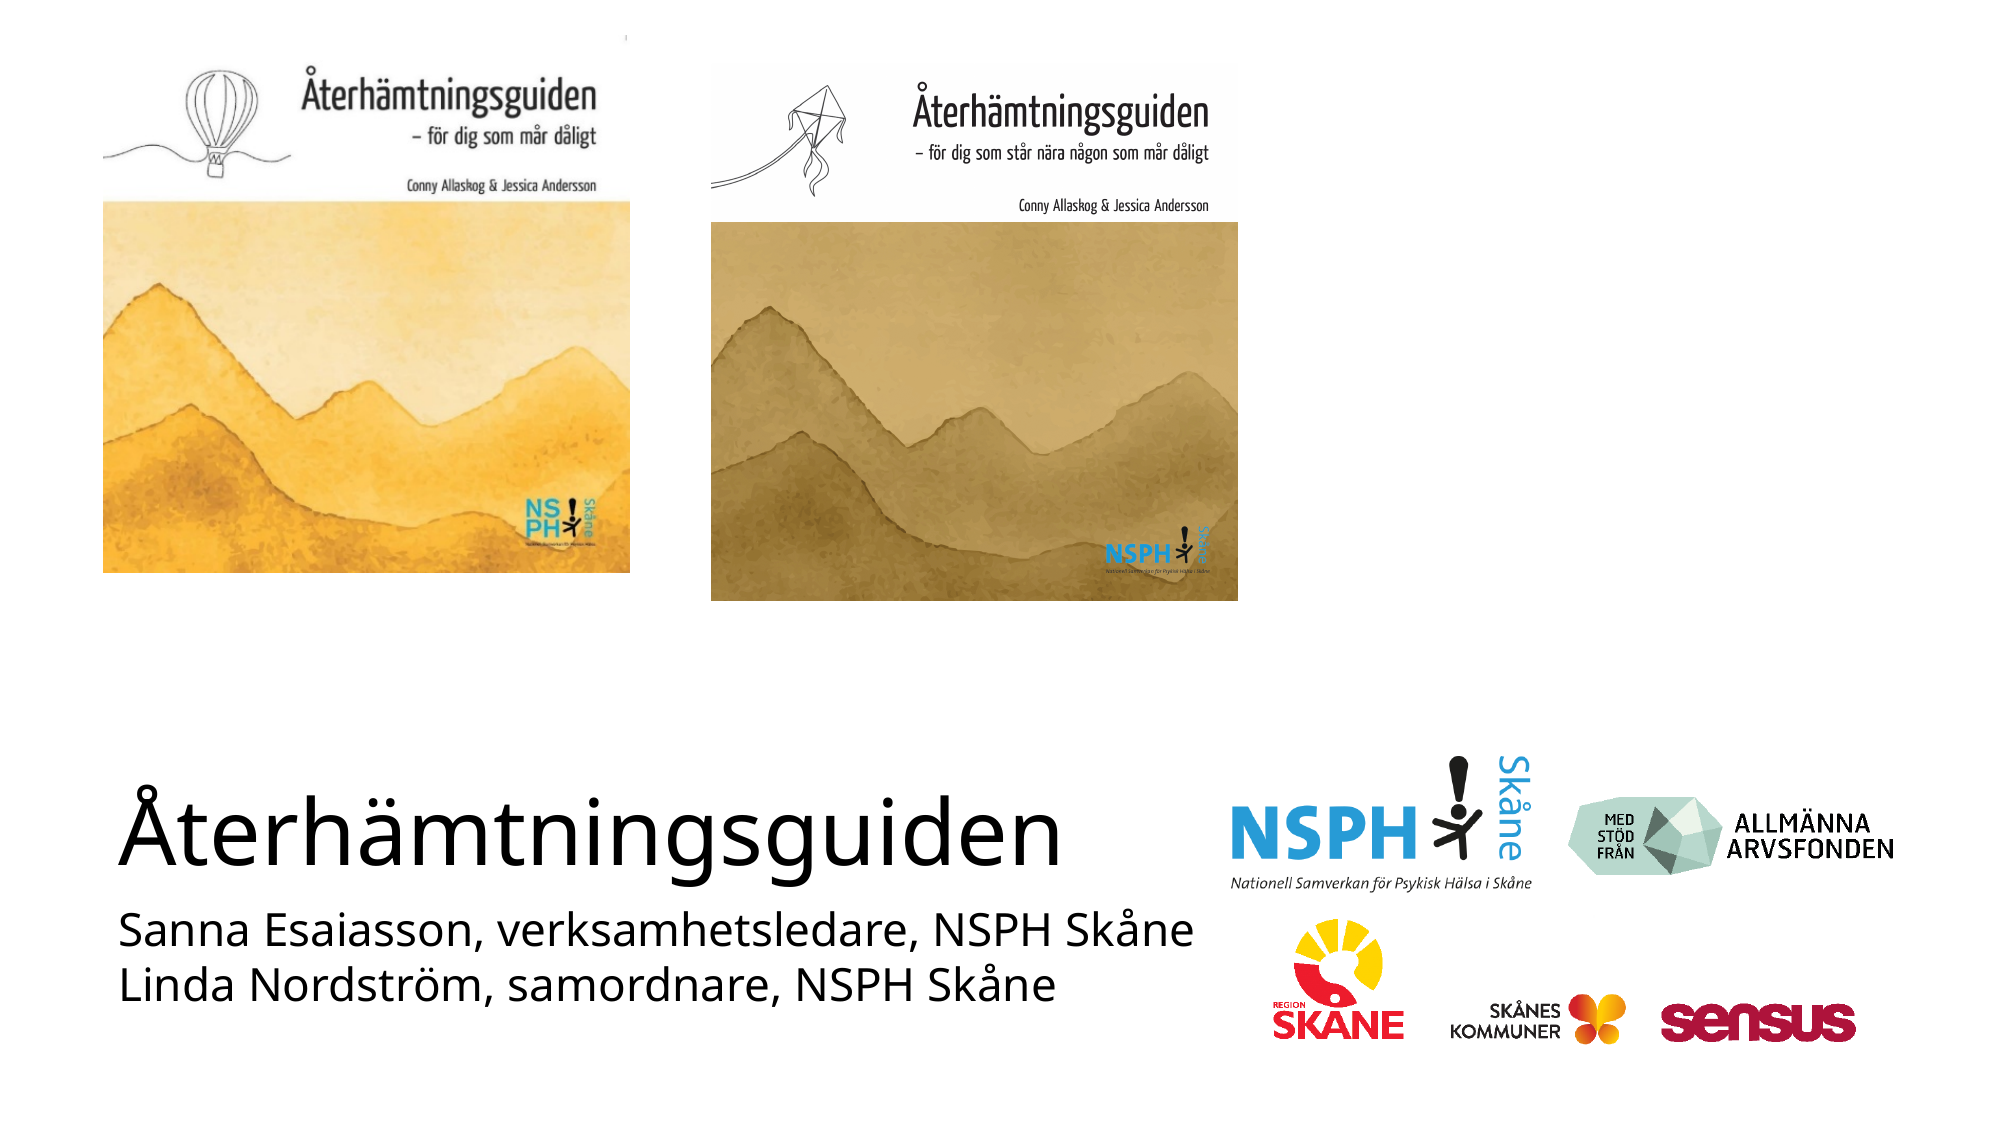

# Återhämtningsguiden
Sanna Esaiasson, verksamhetsledare, NSPH Skåne
Linda Nordström, samordnare, NSPH Skåne